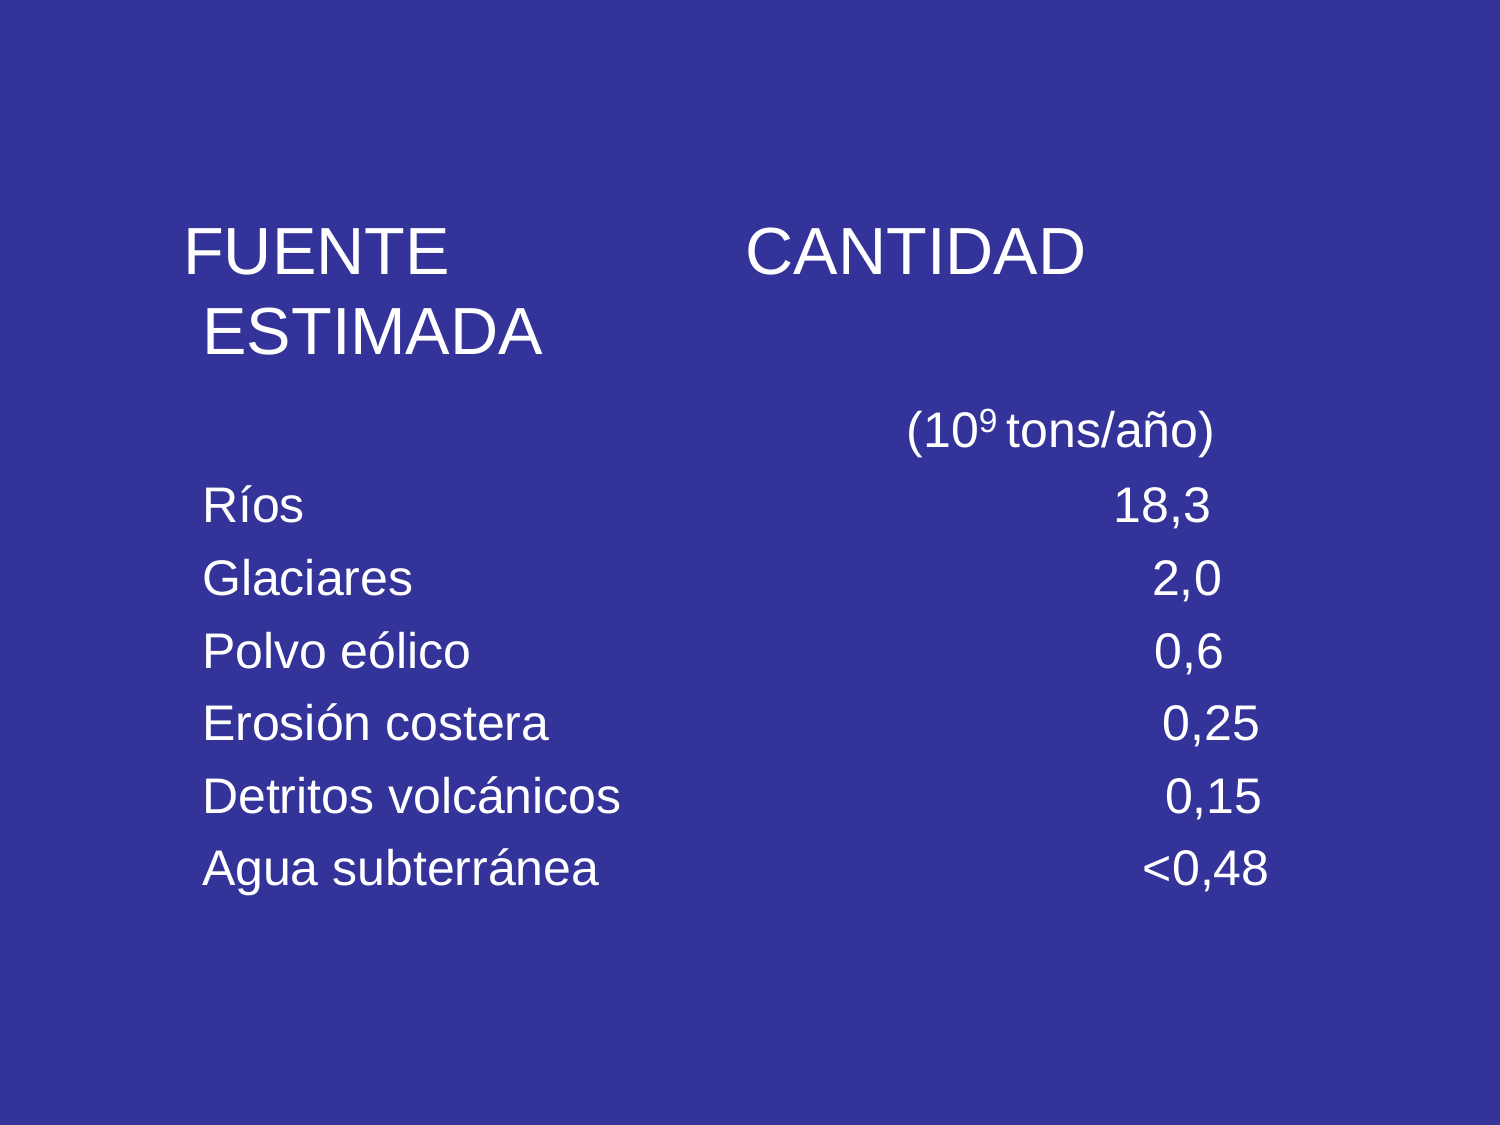

#
 FUENTE 		CANTIDAD ESTIMADA
 (109 tons/año)
 Ríos 18,3
 Glaciares 2,0
 Polvo eólico 0,6
 Erosión costera 0,25
 Detritos volcánicos 0,15
 Agua subterránea <0,48